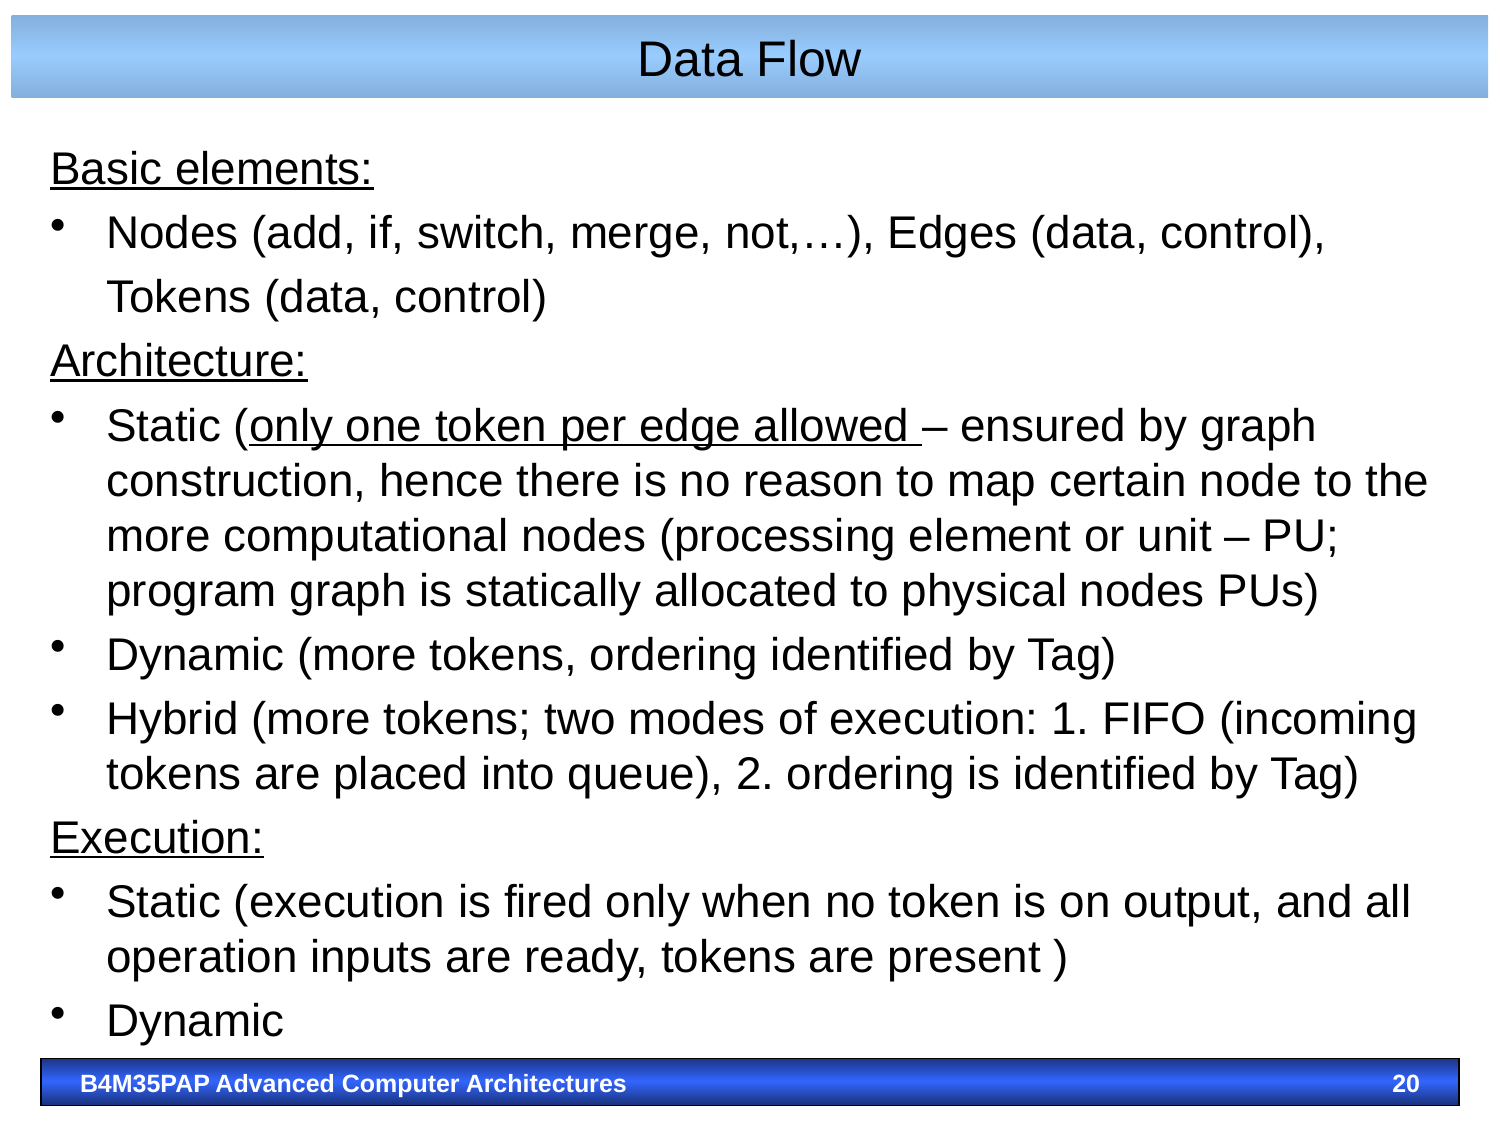

# Data Flow
Basic elements:
Nodes (add, if, switch, merge, not,…), Edges (data, control),
Tokens (data, control)
Architecture:
Static (only one token per edge allowed – ensured by graph construction, hence there is no reason to map certain node to the more computational nodes (processing element or unit – PU; program graph is statically allocated to physical nodes PUs)
Dynamic (more tokens, ordering identified by Tag)
Hybrid (more tokens; two modes of execution: 1. FIFO (incoming tokens are placed into queue), 2. ordering is identified by Tag)
Execution:
Static (execution is fired only when no token is on output, and all operation inputs are ready, tokens are present )
Dynamic